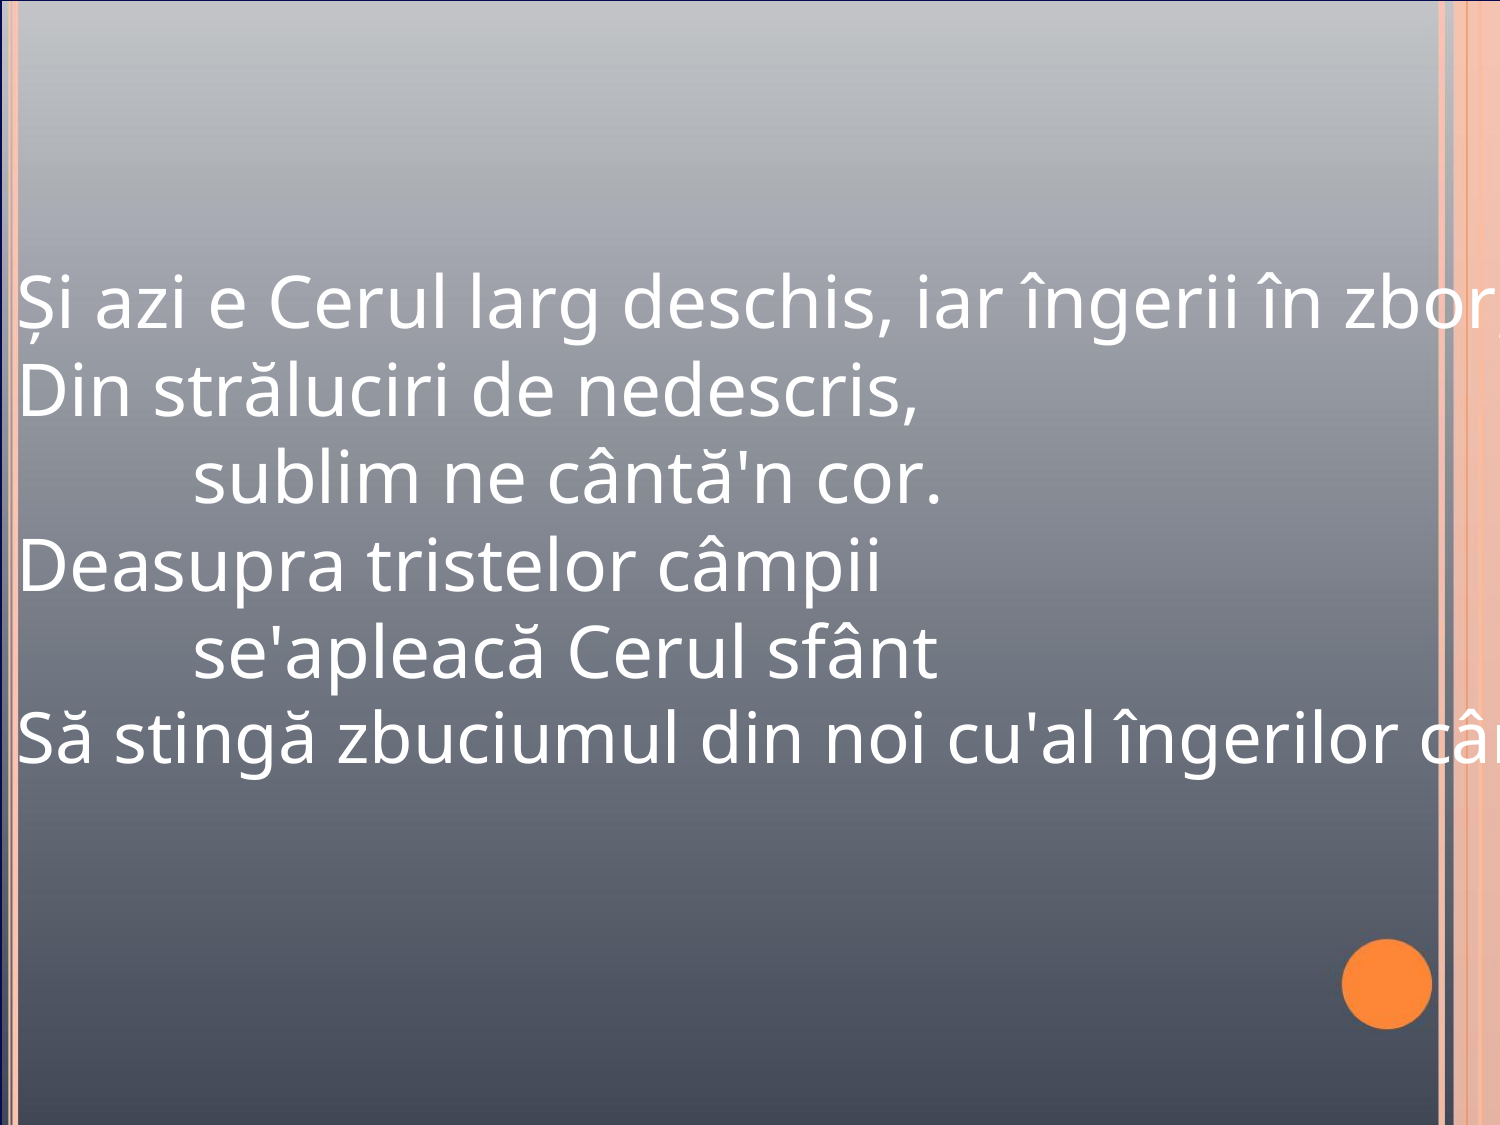

Şi azi e Cerul larg deschis, iar îngerii în zbor,
Din străluciri de nedescris,
sublim ne cântă'n cor.
Deasupra tristelor câmpii
se'apleacă Cerul sfânt
Să stingă zbuciumul din noi cu'al îngerilor cânt.